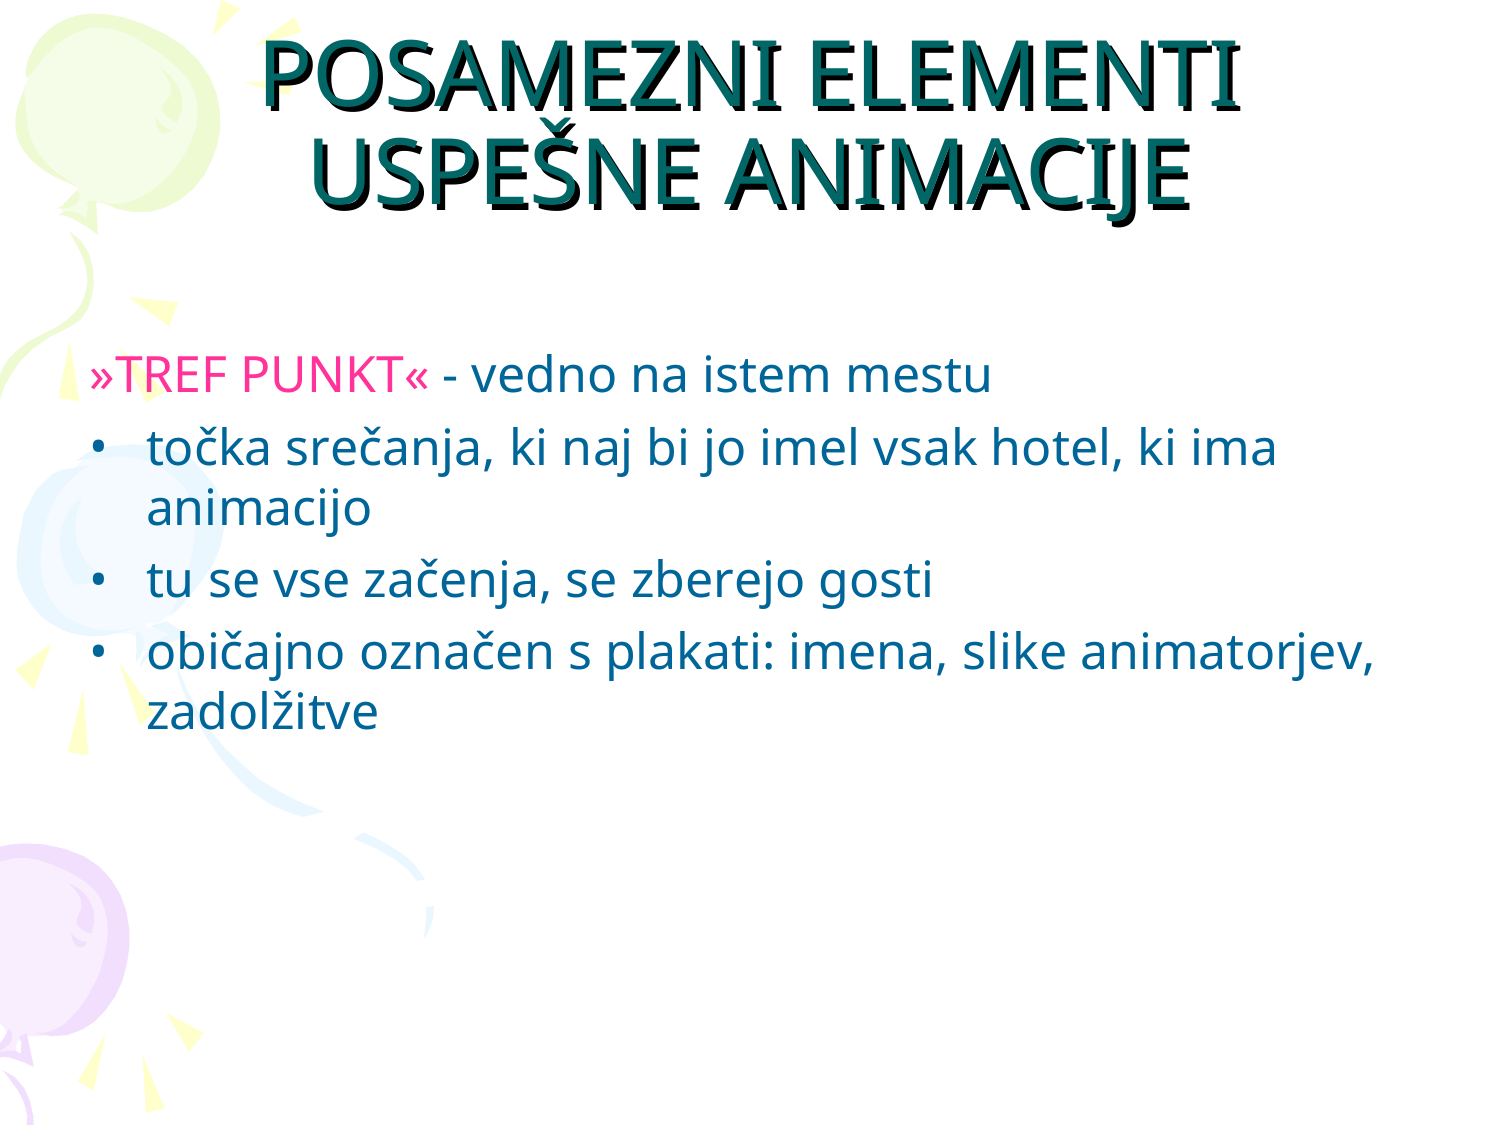

# POSAMEZNI ELEMENTI USPEŠNE ANIMACIJE
»TREF PUNKT« - vedno na istem mestu
točka srečanja, ki naj bi jo imel vsak hotel, ki ima animacijo
tu se vse začenja, se zberejo gosti
običajno označen s plakati: imena, slike animatorjev, zadolžitve